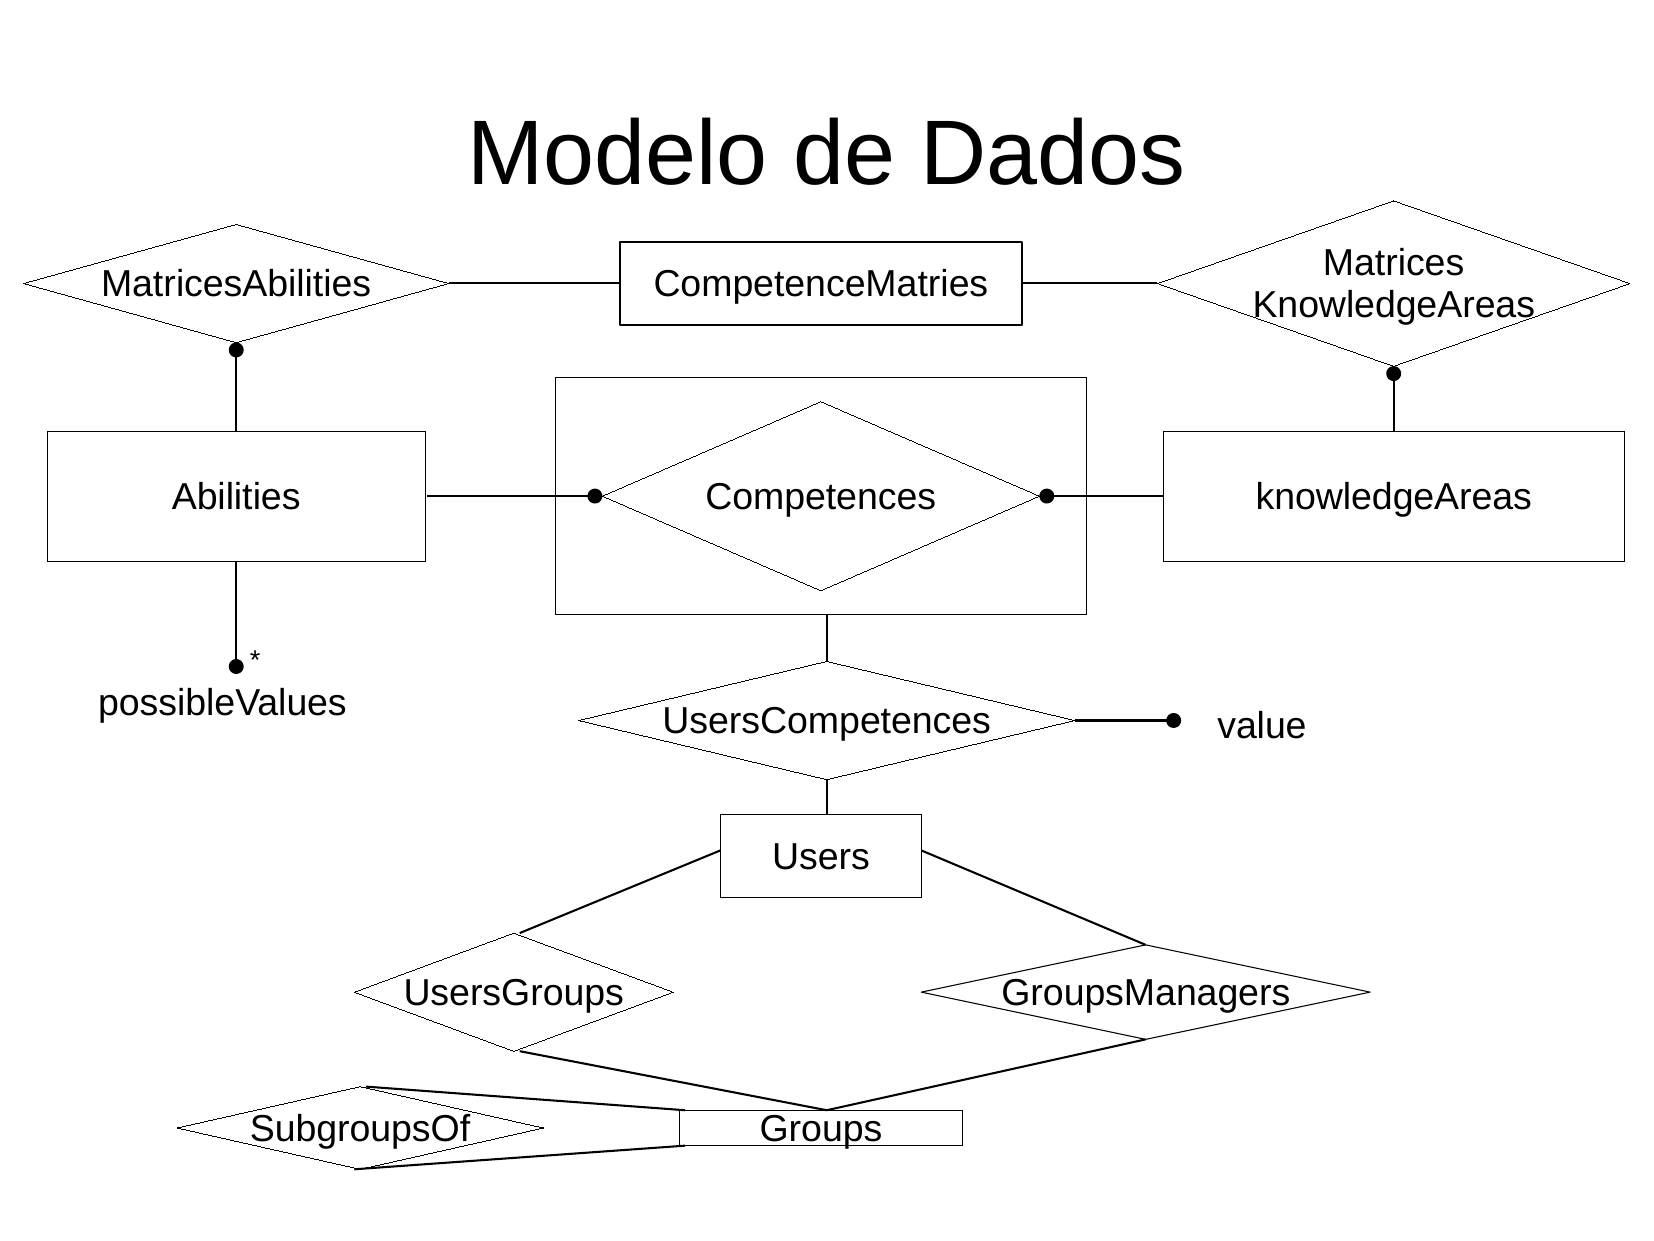

# Modelo de Dados
Matrices
KnowledgeAreas
MatricesAbilities
CompetenceMatries
Competences
Abilities
knowledgeAreas
*
UsersCompetences
possibleValues
value
Users
UsersGroups
GroupsManagers
SubgroupsOf
Groups